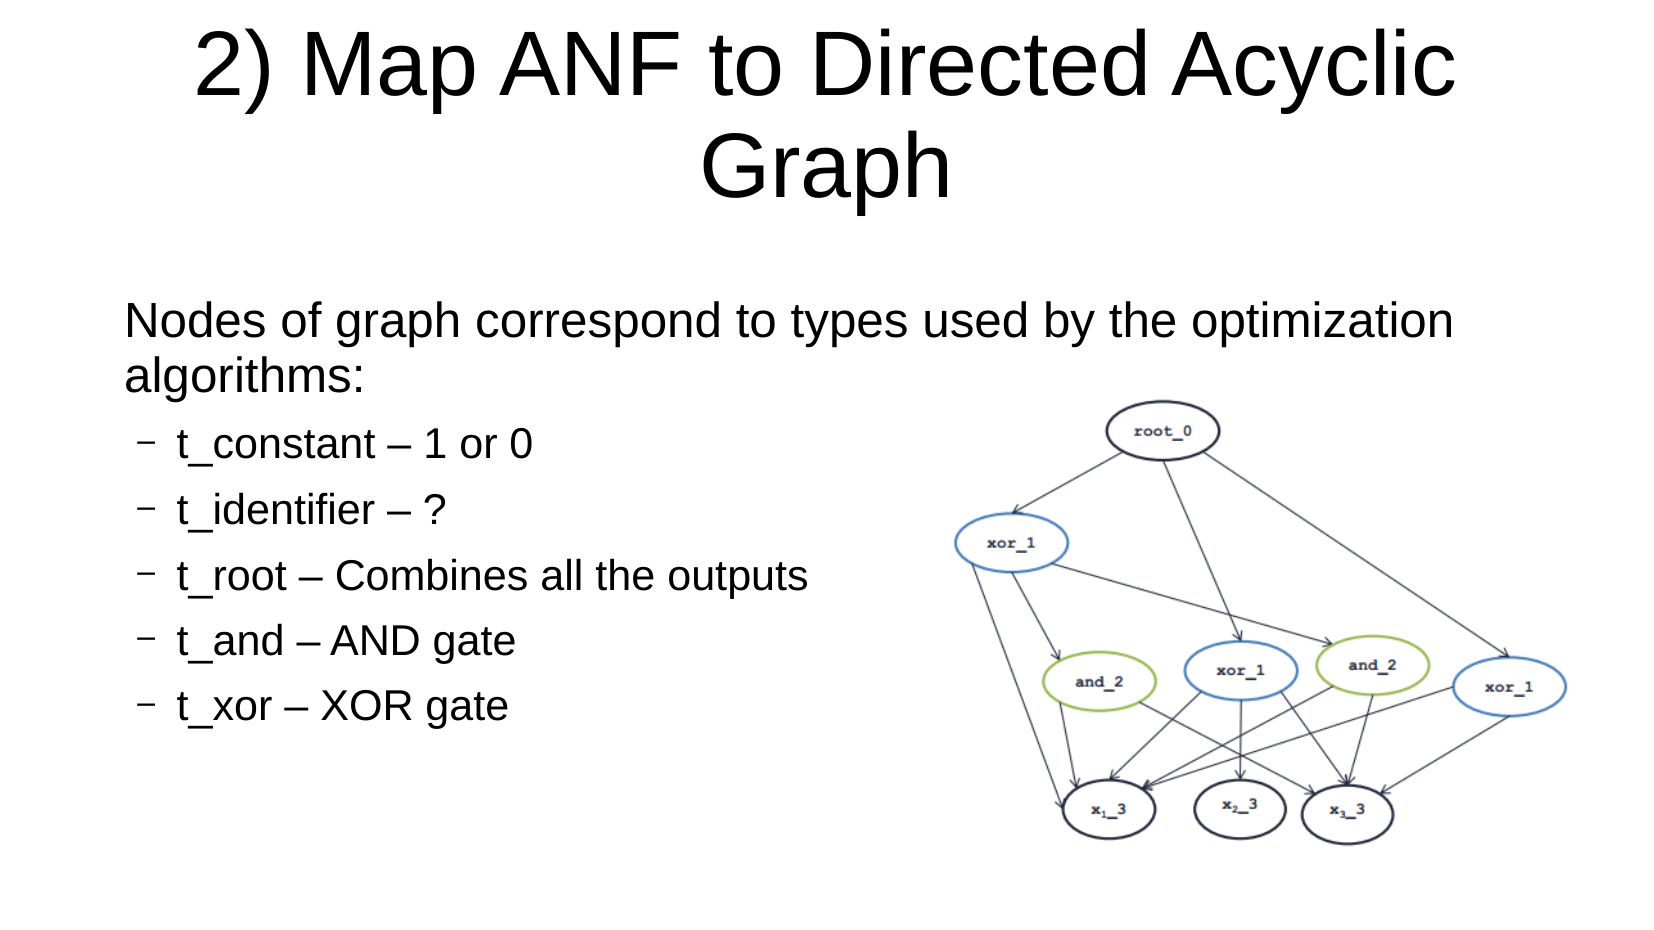

# 2) Map ANF to Directed Acyclic Graph
Nodes of graph correspond to types used by the optimization algorithms:
t_constant – 1 or 0
t_identifier – ?
t_root – Combines all the outputs
t_and – AND gate
t_xor – XOR gate